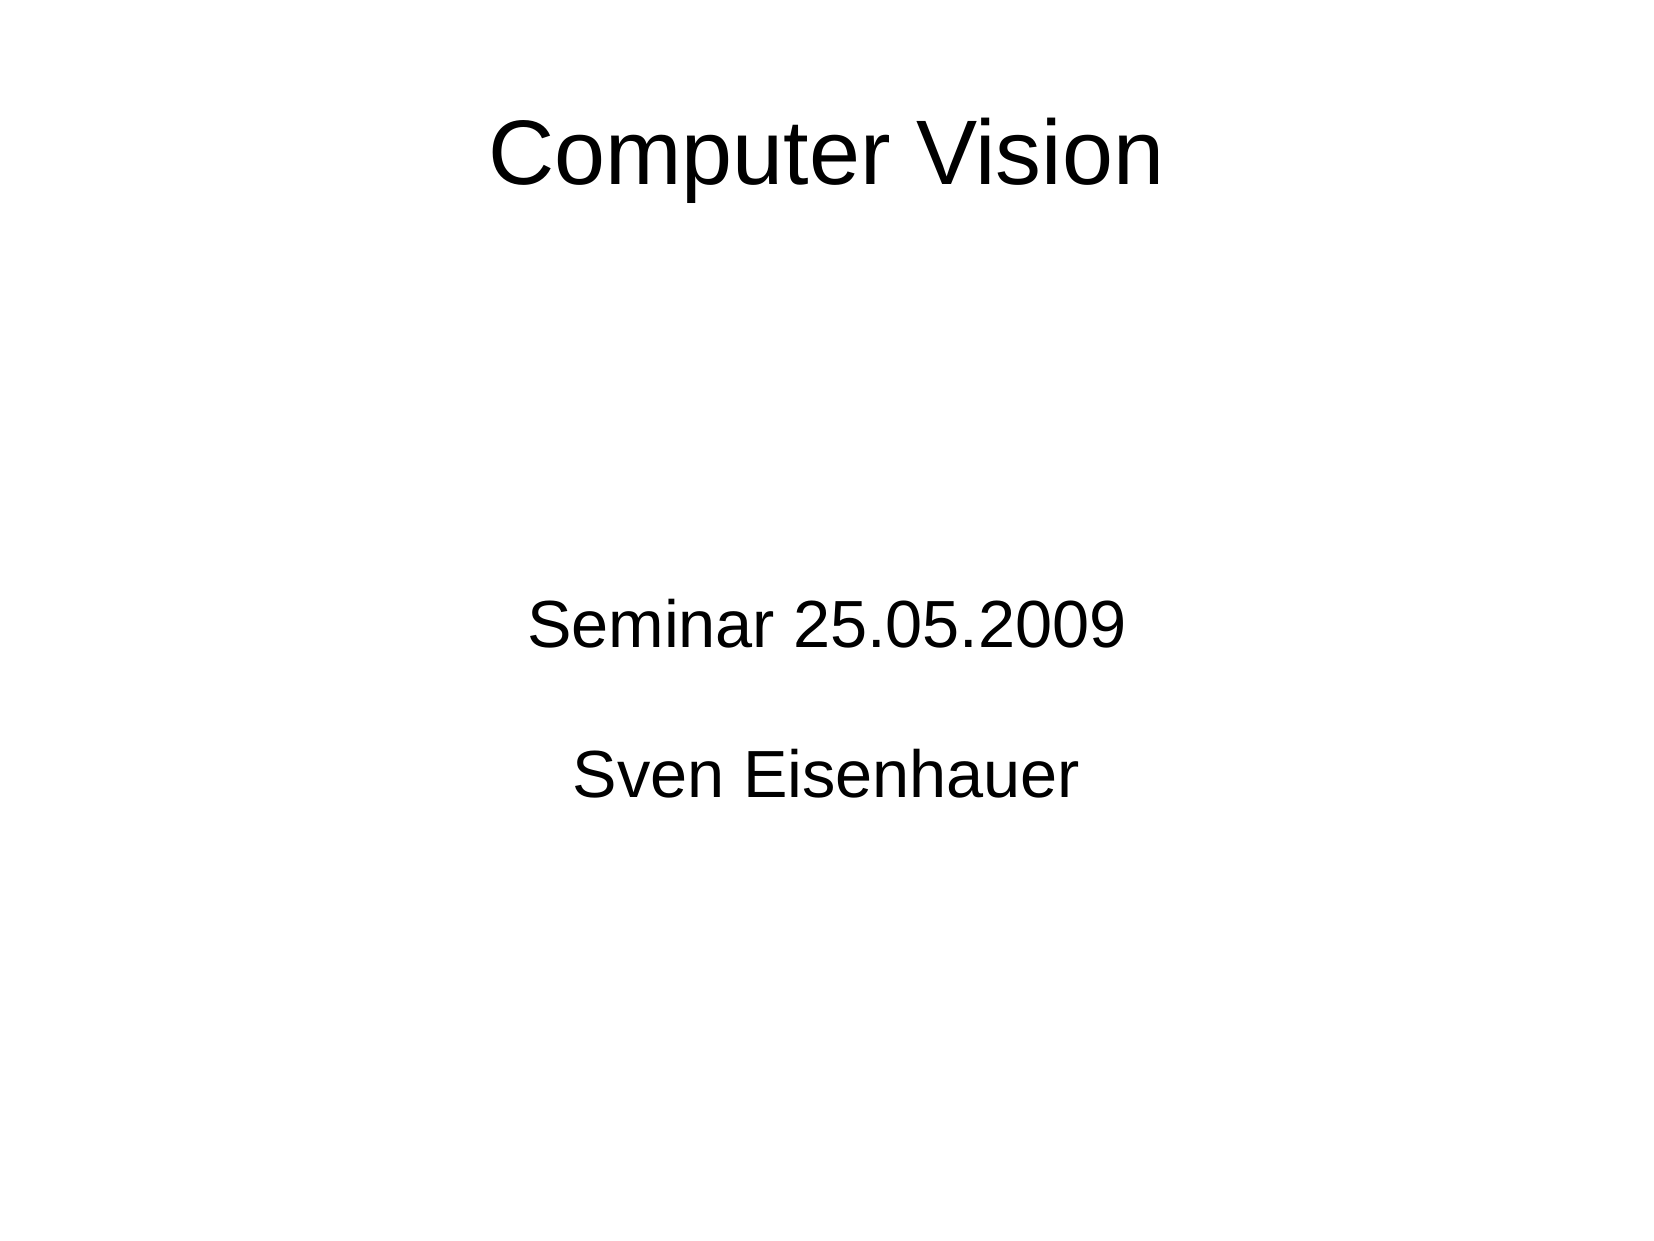

# Computer Vision
Seminar 25.05.2009
Sven Eisenhauer